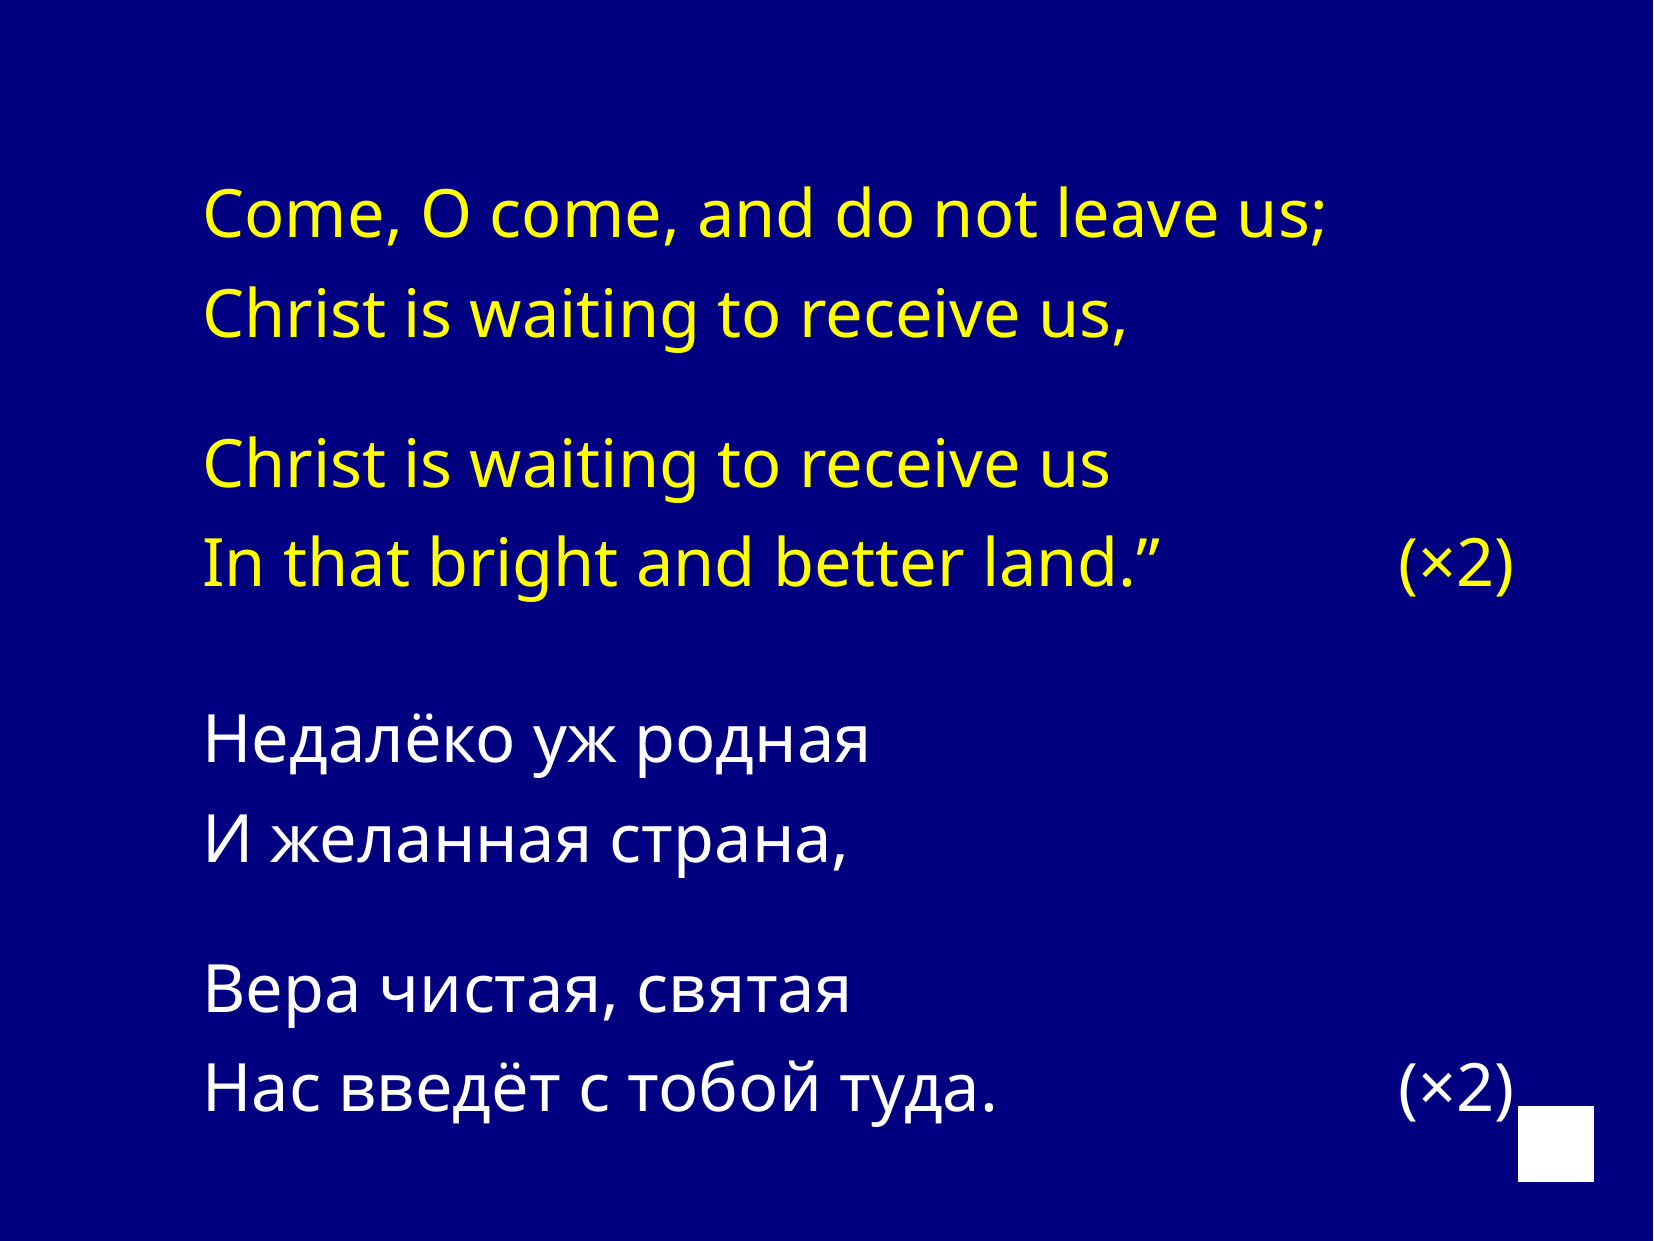

Come, O come, and do not leave us;
	Christ is waiting to receive us,
	Christ is waiting to receive us
	In that bright and better land.”	(×2)
	Недалёко уж родная
	И желанная страна,
	Вера чистая, святая
	Нас введёт с тобой туда.	(×2)